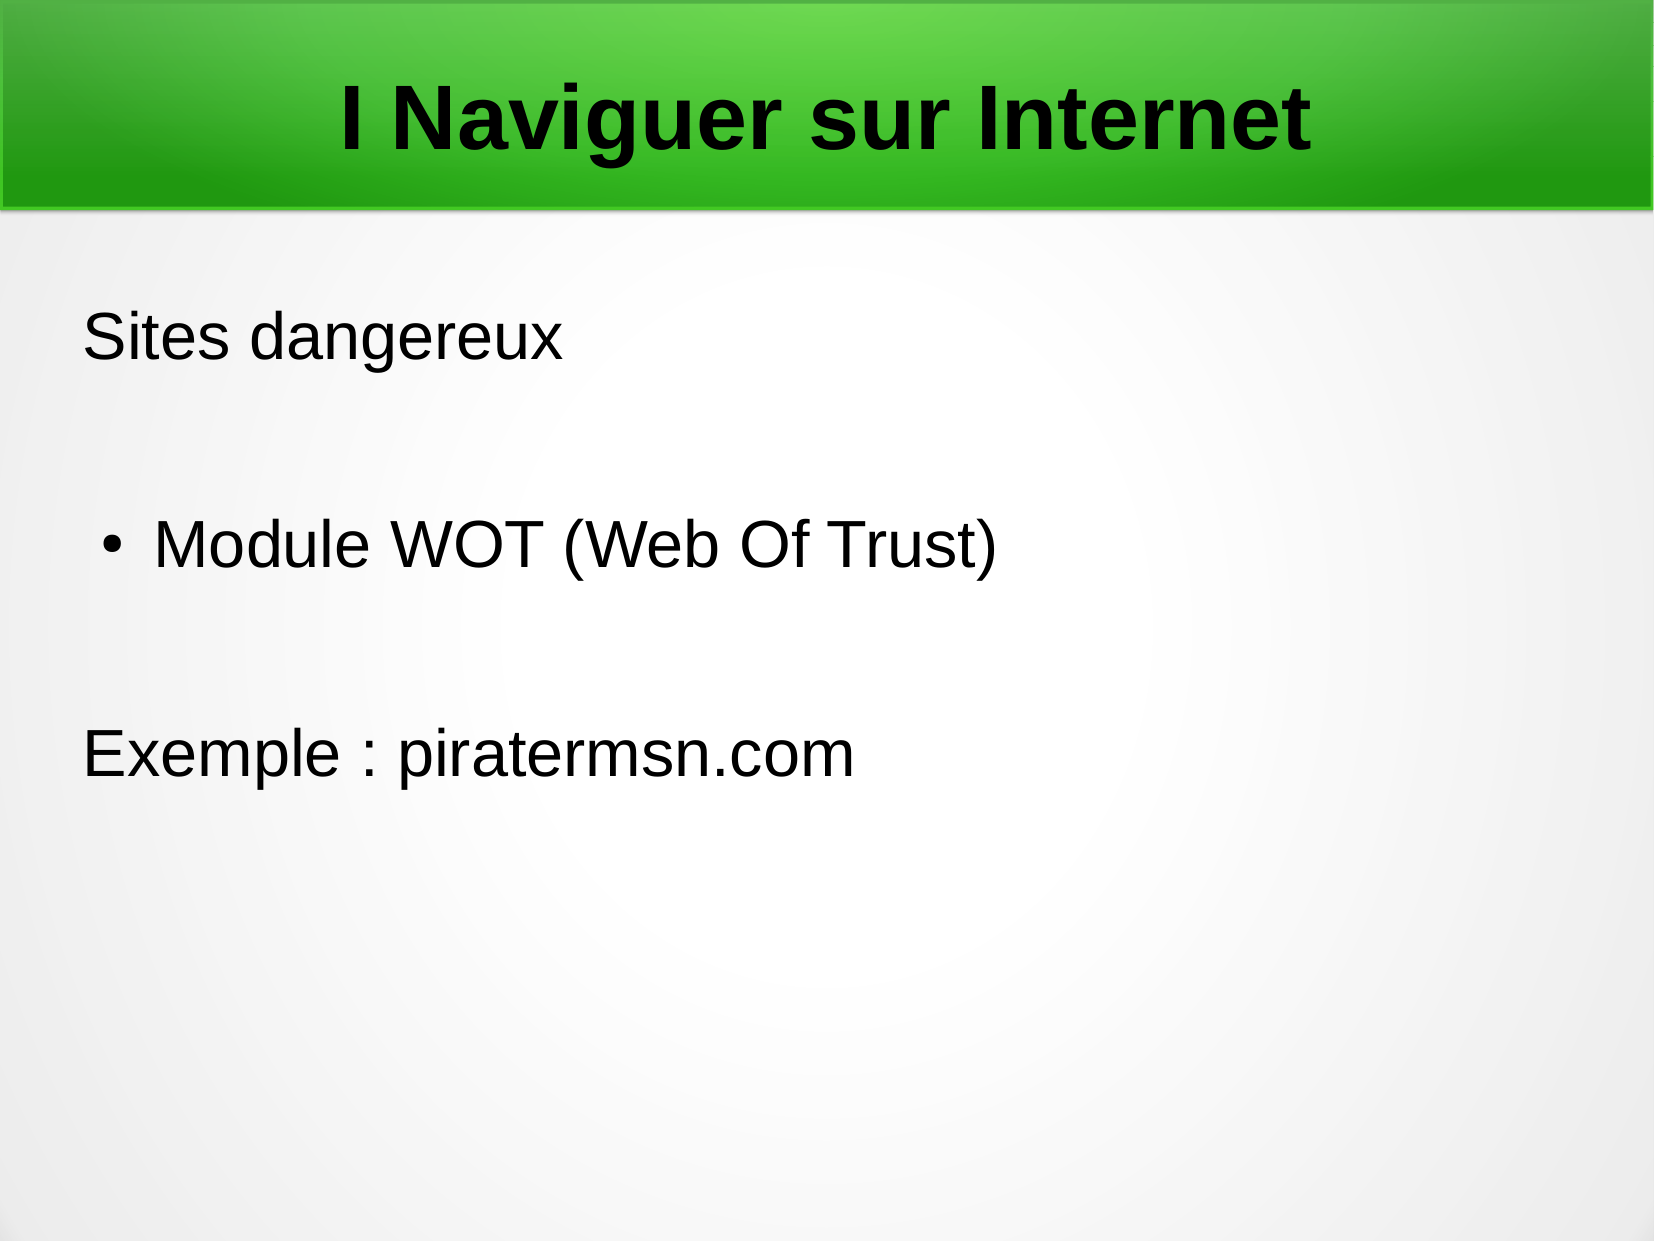

# I Naviguer sur Internet
Sites dangereux
Module WOT (Web Of Trust)
Exemple : piratermsn.com